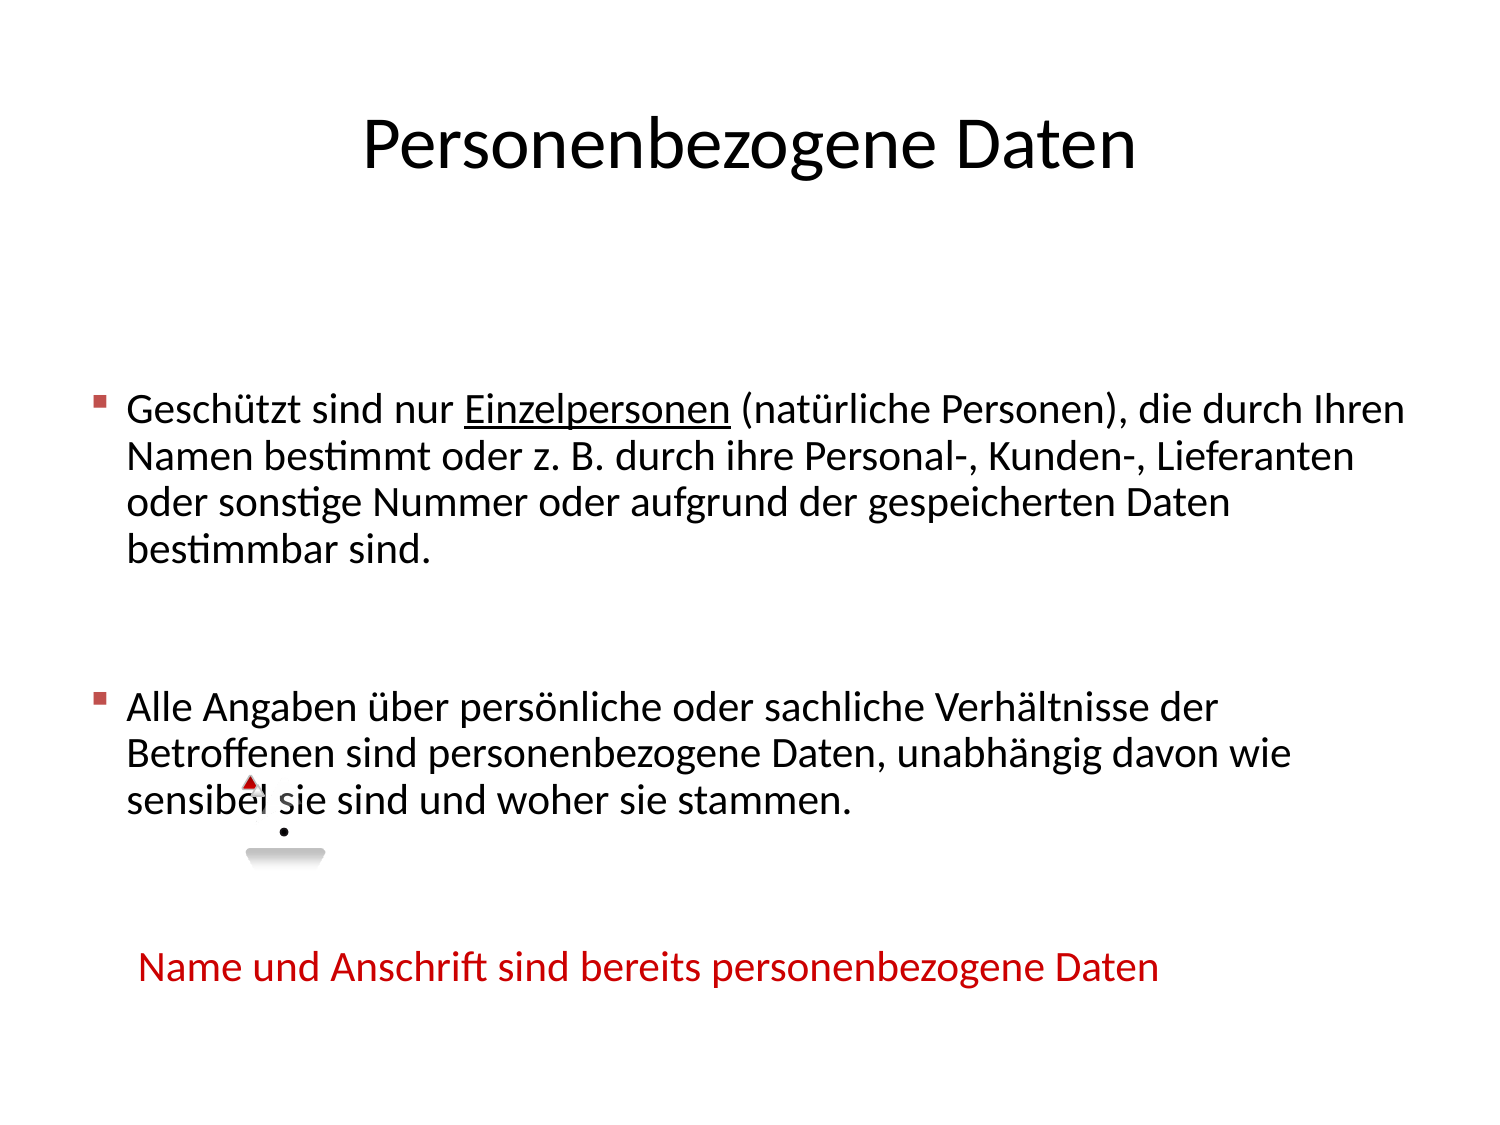

# Personenbezogene Daten
Geschützt sind nur Einzelpersonen (natürliche Personen), die durch Ihren Namen bestimmt oder z. B. durch ihre Personal-, Kunden-, Lieferanten oder sonstige Nummer oder aufgrund der gespeicherten Daten bestimmbar sind.
Alle Angaben über persönliche oder sachliche Verhältnisse der Betroffenen sind personenbezogene Daten, unabhängig davon wie sensibel sie sind und woher sie stammen.
		Name und Anschrift sind bereits personenbezogene Daten